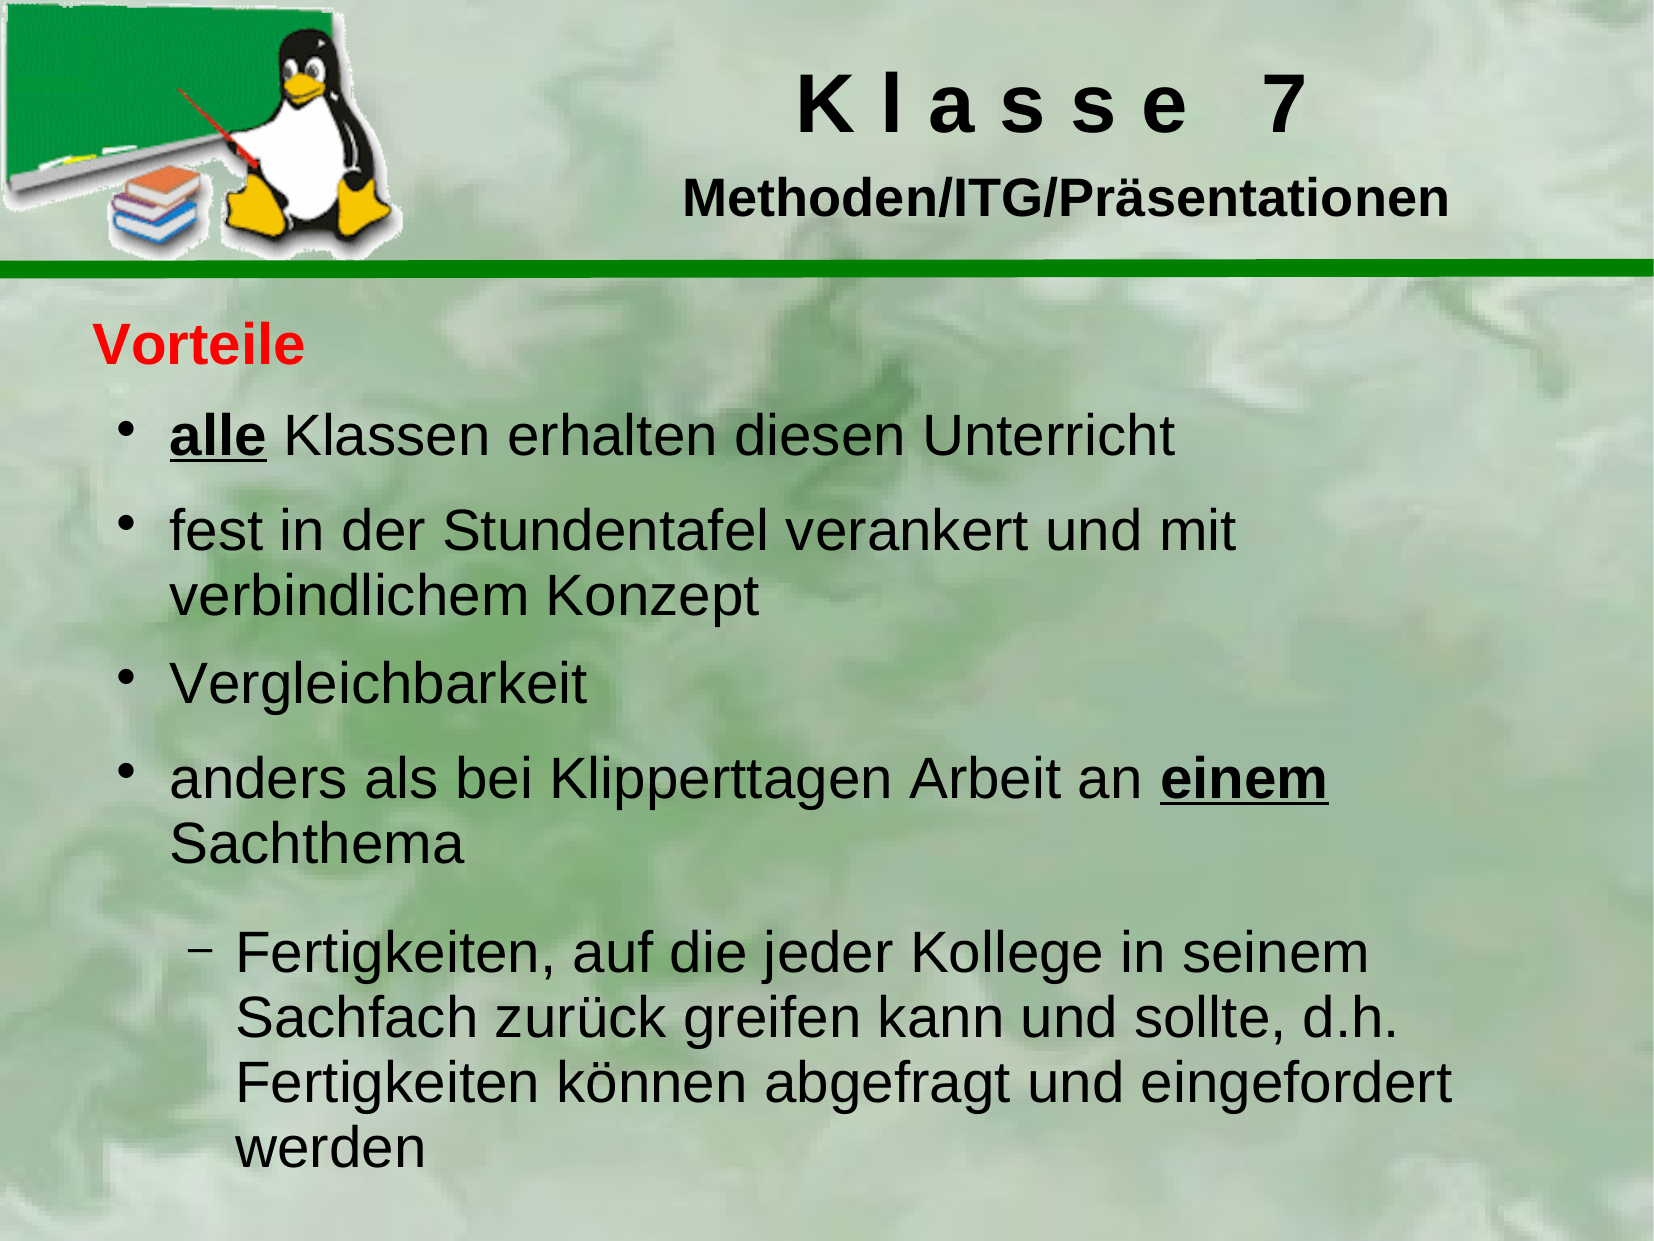

# Klasse 7
Methoden/ITG/Präsentationen
Vorteile
alle Klassen erhalten diesen Unterricht
fest in der Stundentafel verankert und mit verbindlichem Konzept
Vergleichbarkeit
anders als bei Klipperttagen Arbeit an einem Sachthema
Fertigkeiten, auf die jeder Kollege in seinem Sachfach zurück greifen kann und sollte, d.h. Fertigkeiten können abgefragt und eingefordert werden